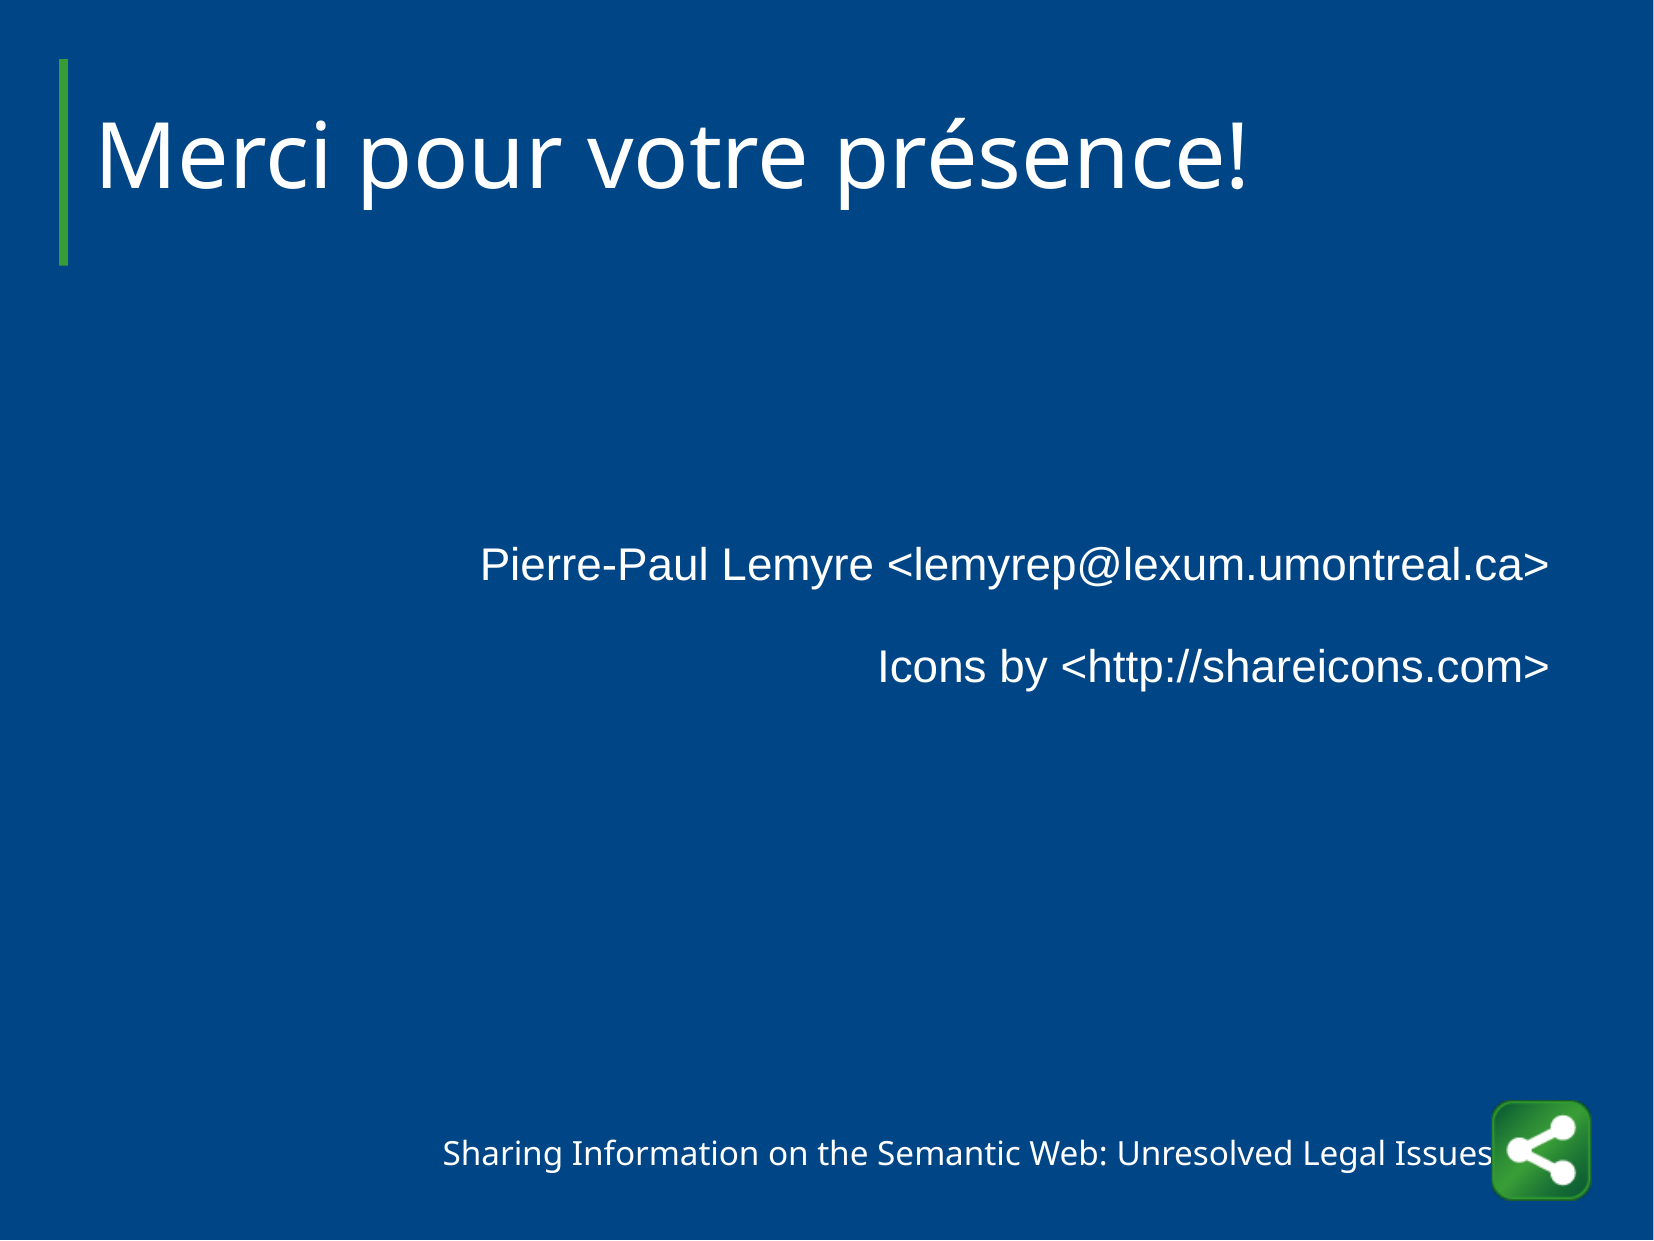

# Merci pour votre présence!
Pierre-Paul Lemyre <lemyrep@lexum.umontreal.ca>
Icons by <http://shareicons.com>